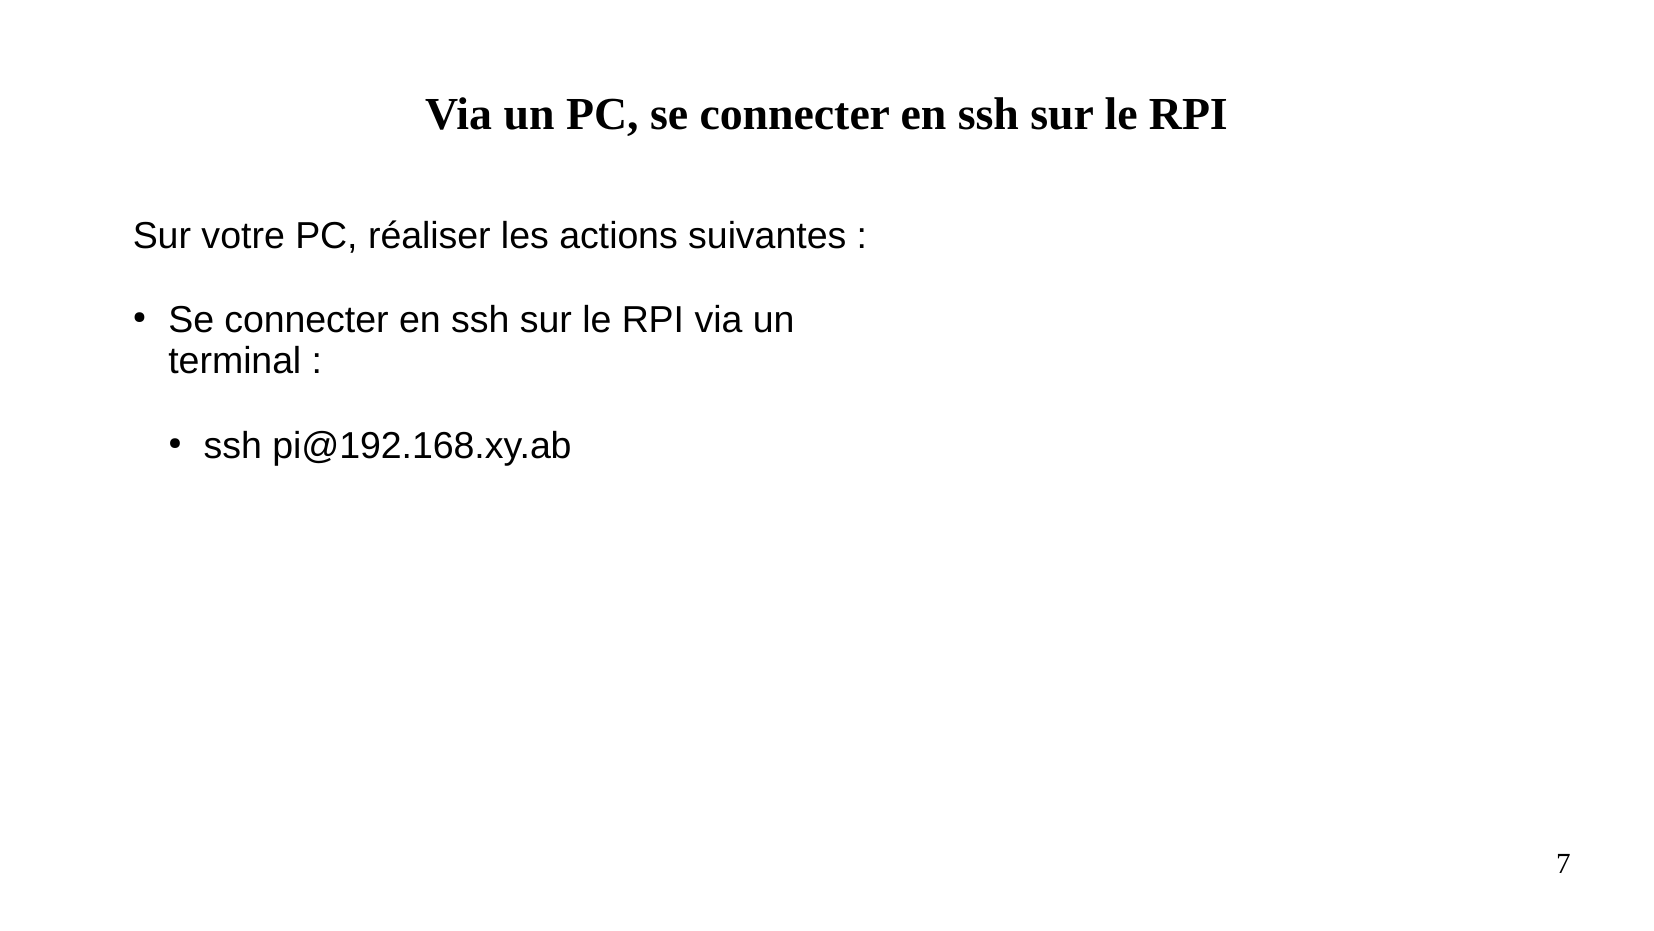

# Via un PC, se connecter en ssh sur le RPI
Sur votre PC, réaliser les actions suivantes :
Se connecter en ssh sur le RPI via un terminal :
ssh pi@192.168.xy.ab
7